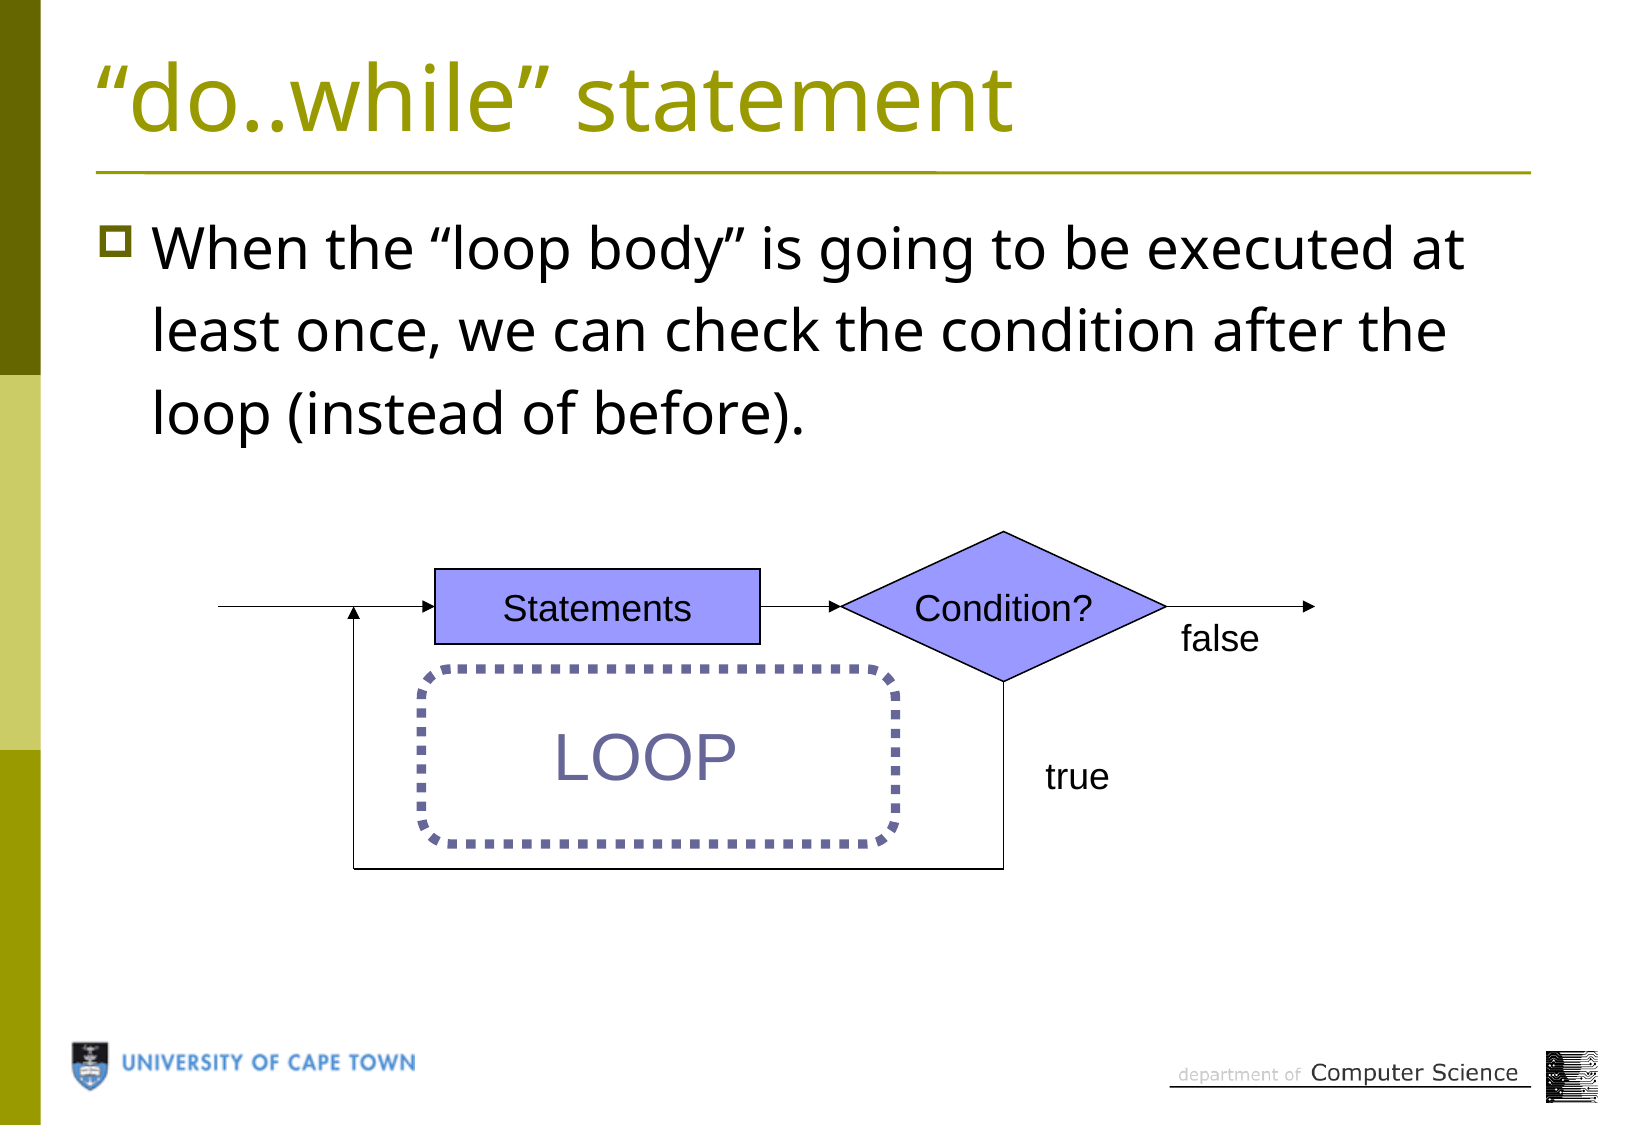

# “do..while” statement
When the “loop body” is going to be executed at least once, we can check the condition after the loop (instead of before).
Condition?
Statements
false
LOOP
true